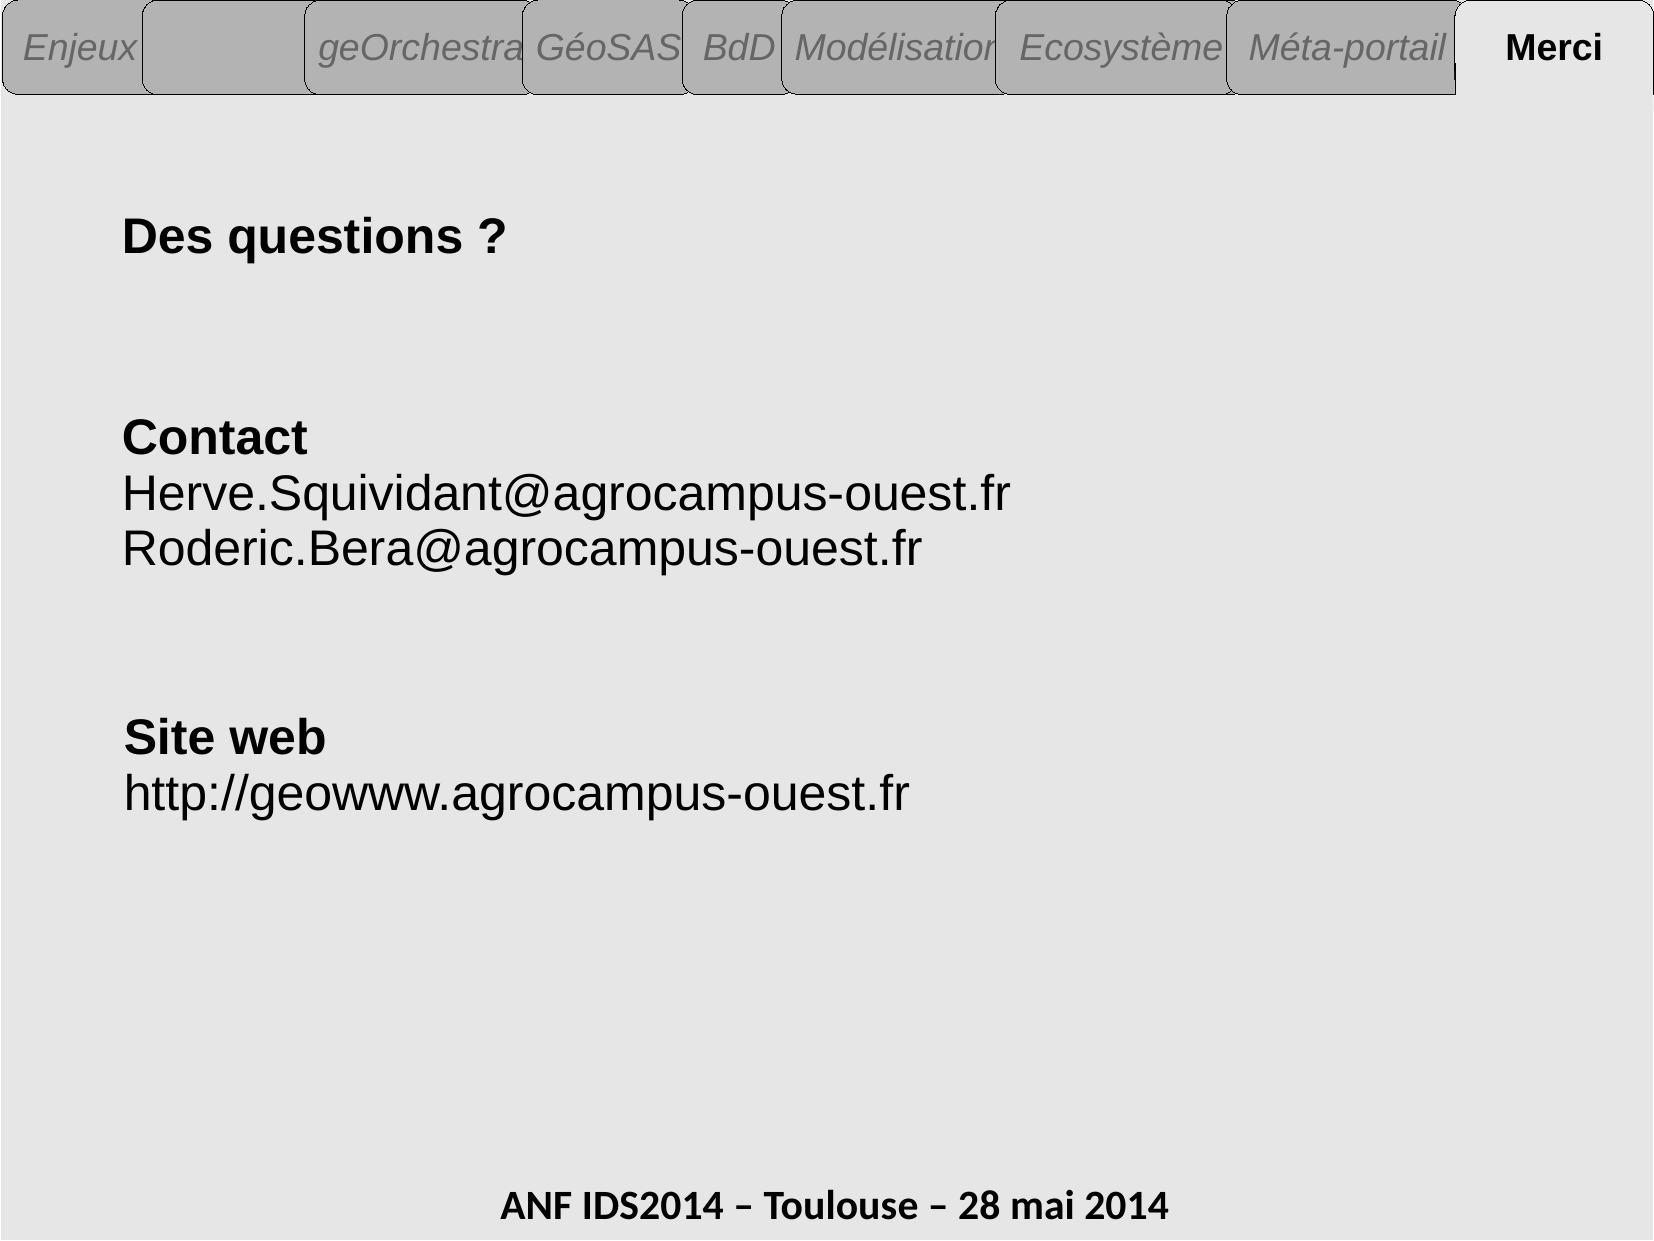

Enjeux
geOrchestra
GéoSAS
BdD
Modélisation
 Ecosystème
Méta-portail
Merci
Des questions ?
Contact
Herve.Squividant@agrocampus-ouest.fr
Roderic.Bera@agrocampus-ouest.fr
Site web
http://geowww.agrocampus-ouest.fr
 ANF IDS2014 – Toulouse – 28 mai 2014